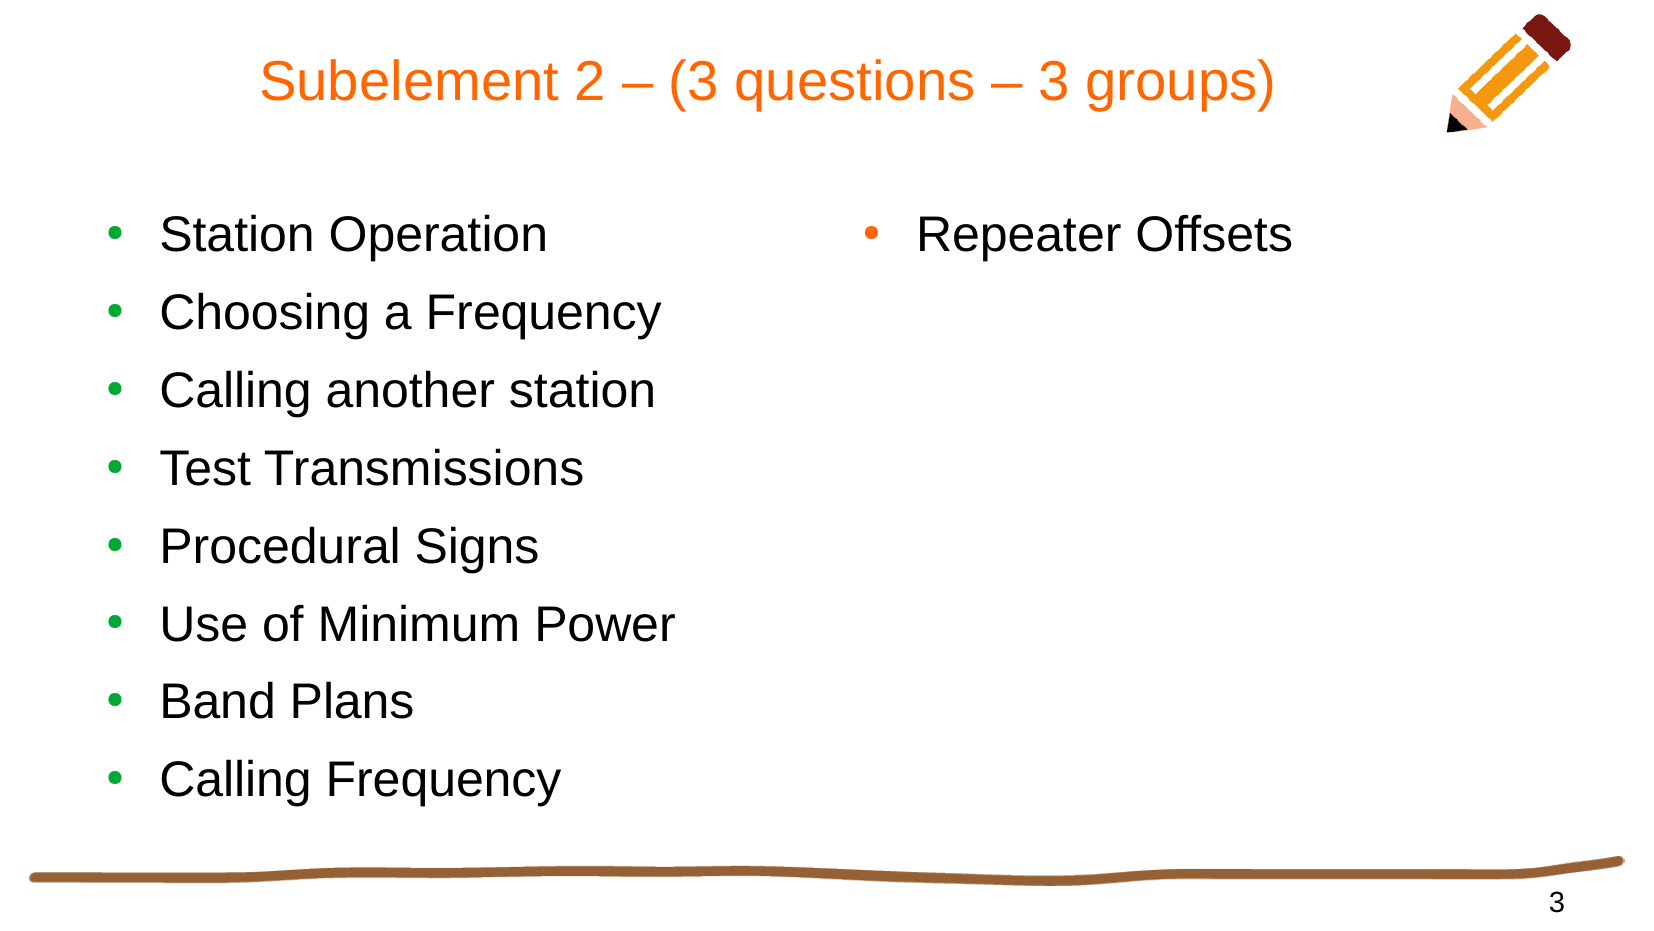

# Subelement 2 – (3 questions – 3 groups)
Station Operation
Choosing a Frequency
Calling another station
Test Transmissions
Procedural Signs
Use of Minimum Power
Band Plans
Calling Frequency
Repeater Offsets
3